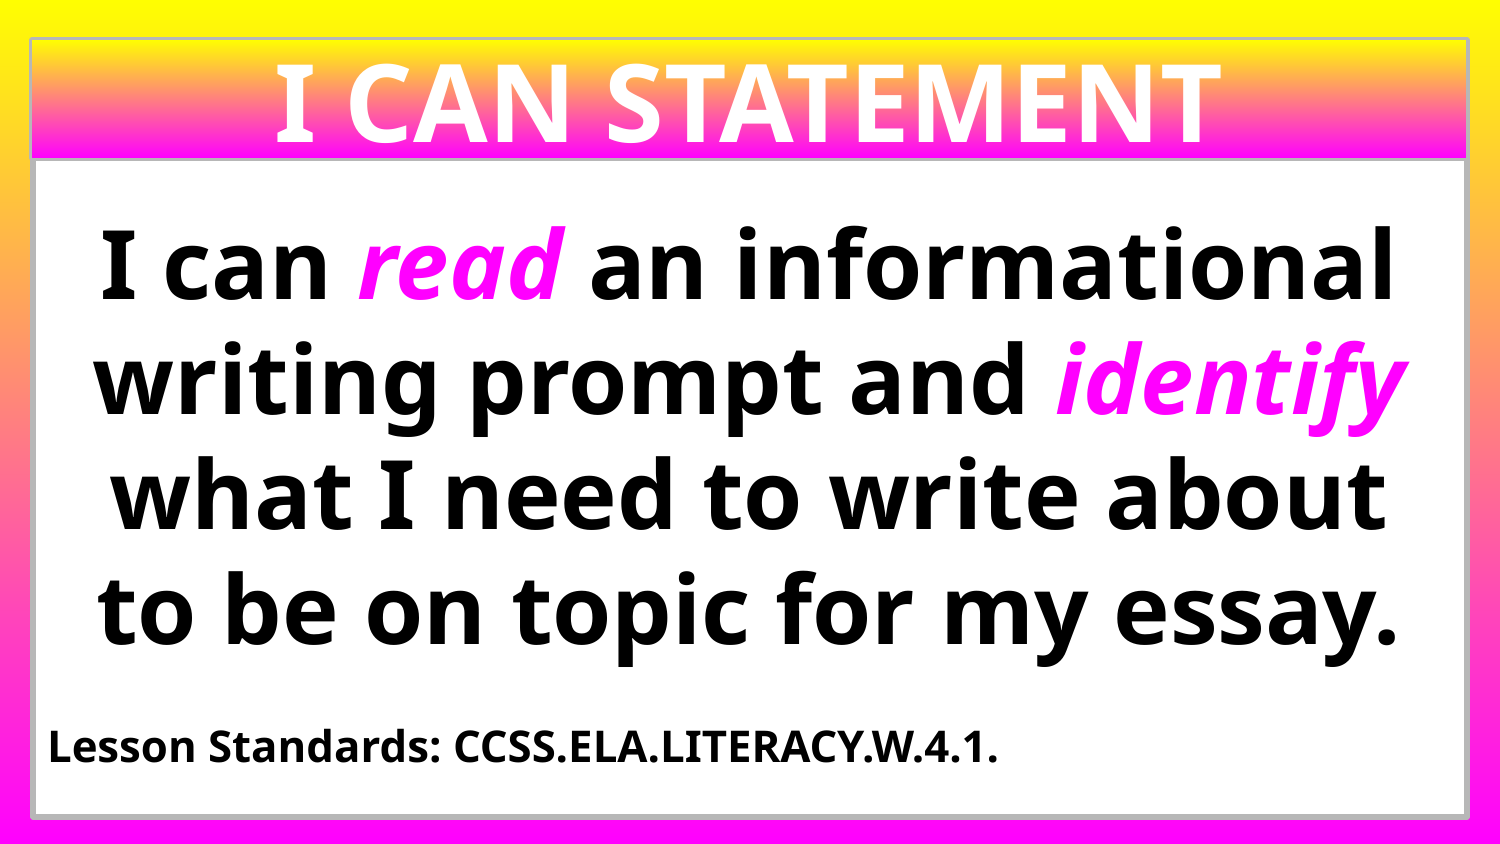

I CAN STATEMENT
I can read an informational writing prompt and identify what I need to write about to be on topic for my essay.
Lesson Standards: CCSS.ELA.LITERACY.W.4.1.